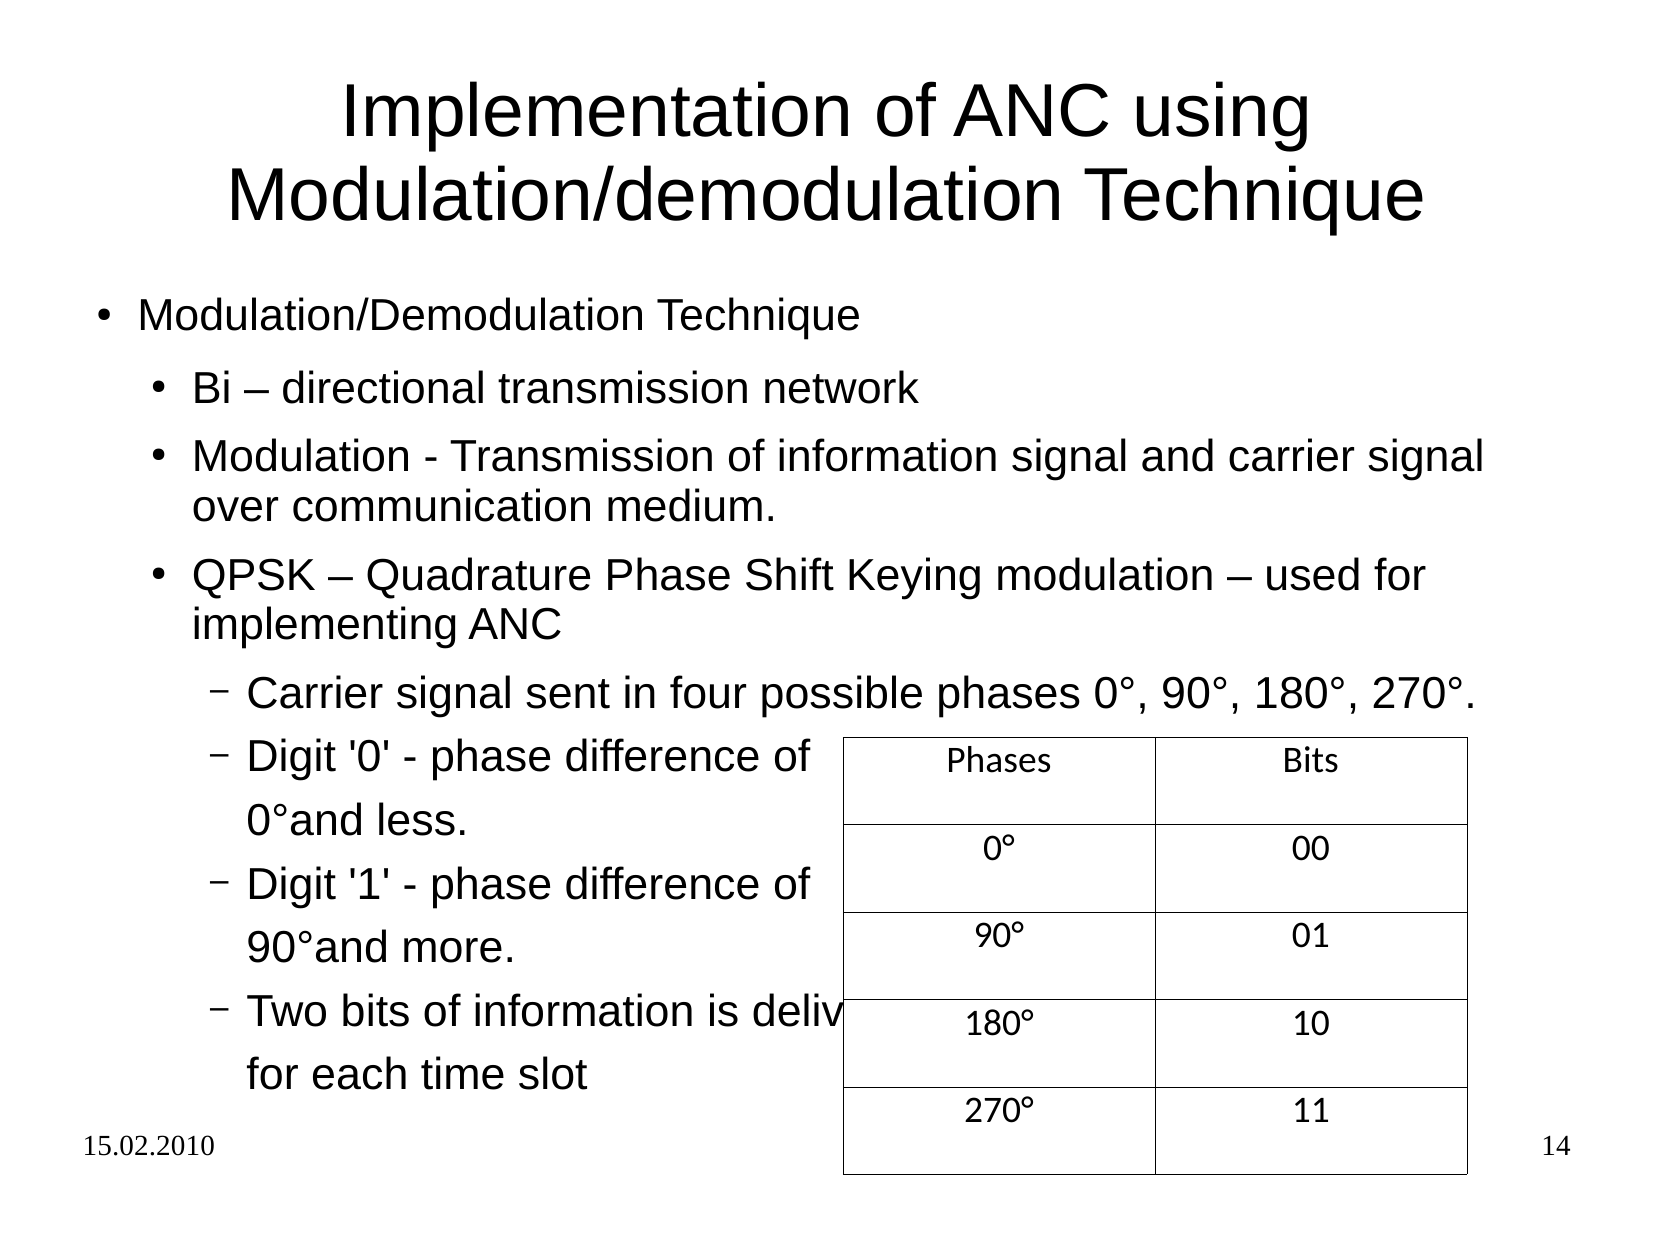

# Implementation of ANC using Modulation/demodulation Technique
Modulation/Demodulation Technique
Bi – directional transmission network
Modulation - Transmission of information signal and carrier signal over communication medium.
QPSK – Quadrature Phase Shift Keying modulation – used for implementing ANC
Carrier signal sent in four possible phases 0°, 90°, 180°, 270°.
Digit '0' - phase difference of
0°and less.
Digit '1' - phase difference of
90°and more.
Two bits of information is delivered
for each time slot
| Phases | Bits |
| --- | --- |
| 0° | 00 |
| 90° | 01 |
| 180° | 10 |
| 270° | 11 |
15.02.2010
14